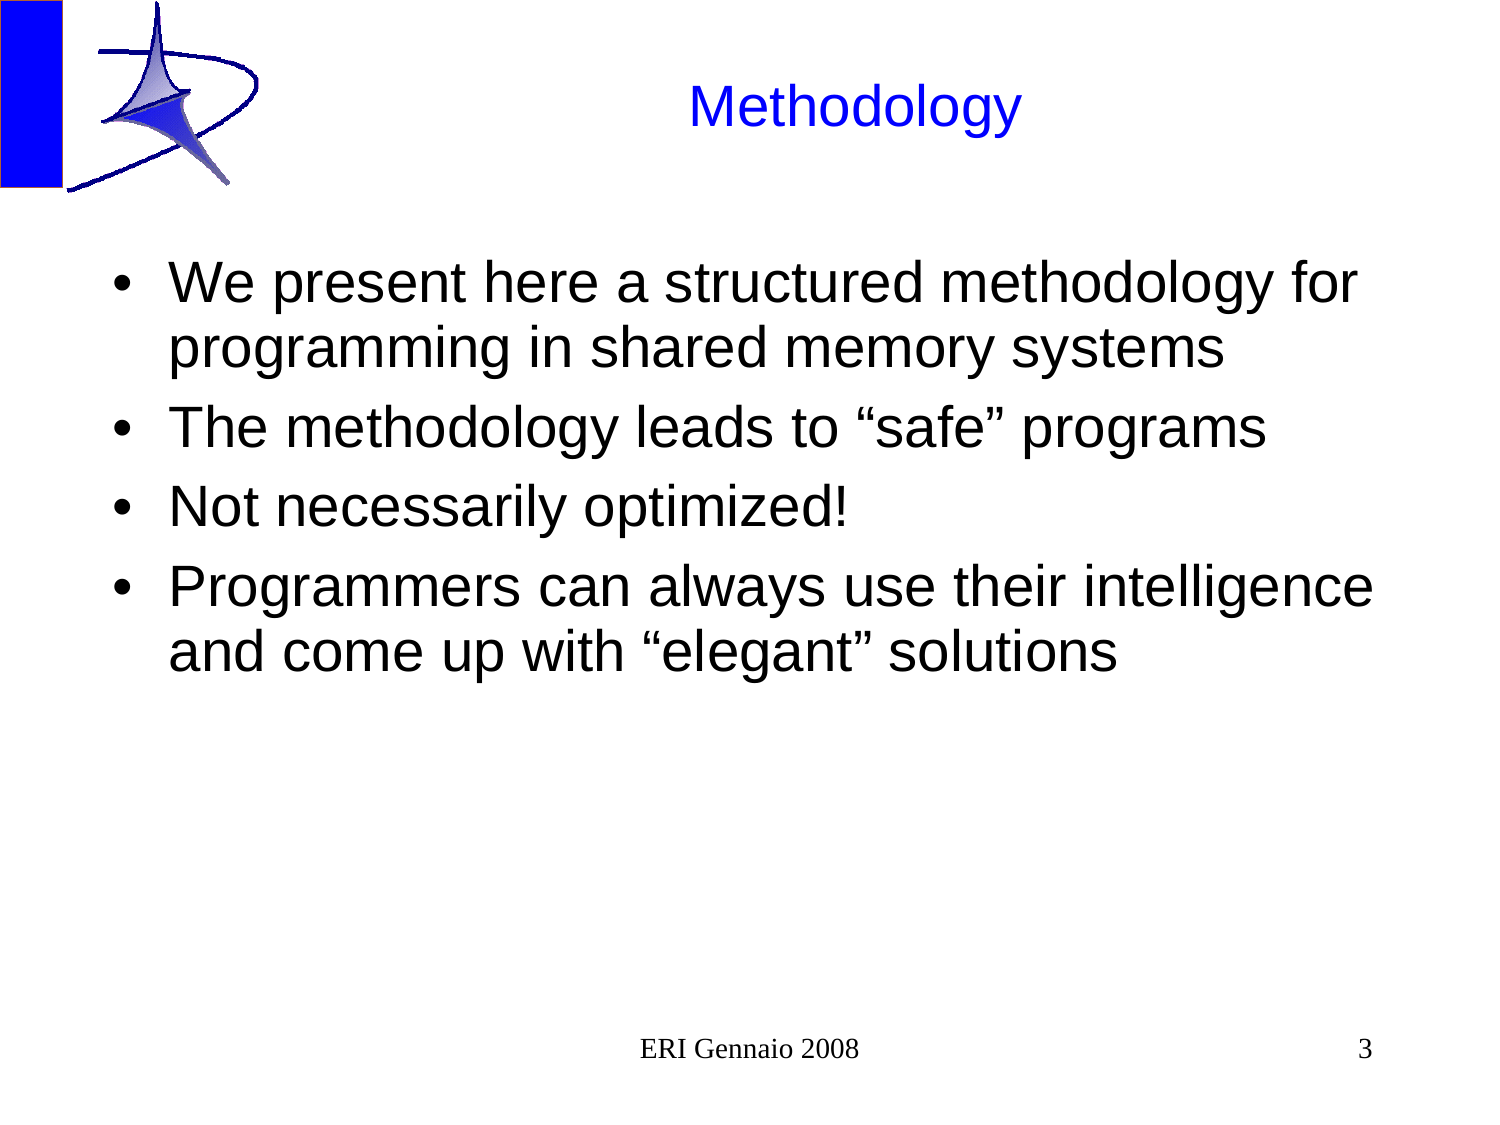

# Methodology
We present here a structured methodology for programming in shared memory systems
The methodology leads to “safe” programs
Not necessarily optimized!
Programmers can always use their intelligence and come up with “elegant” solutions
ERI Gennaio 2008
3